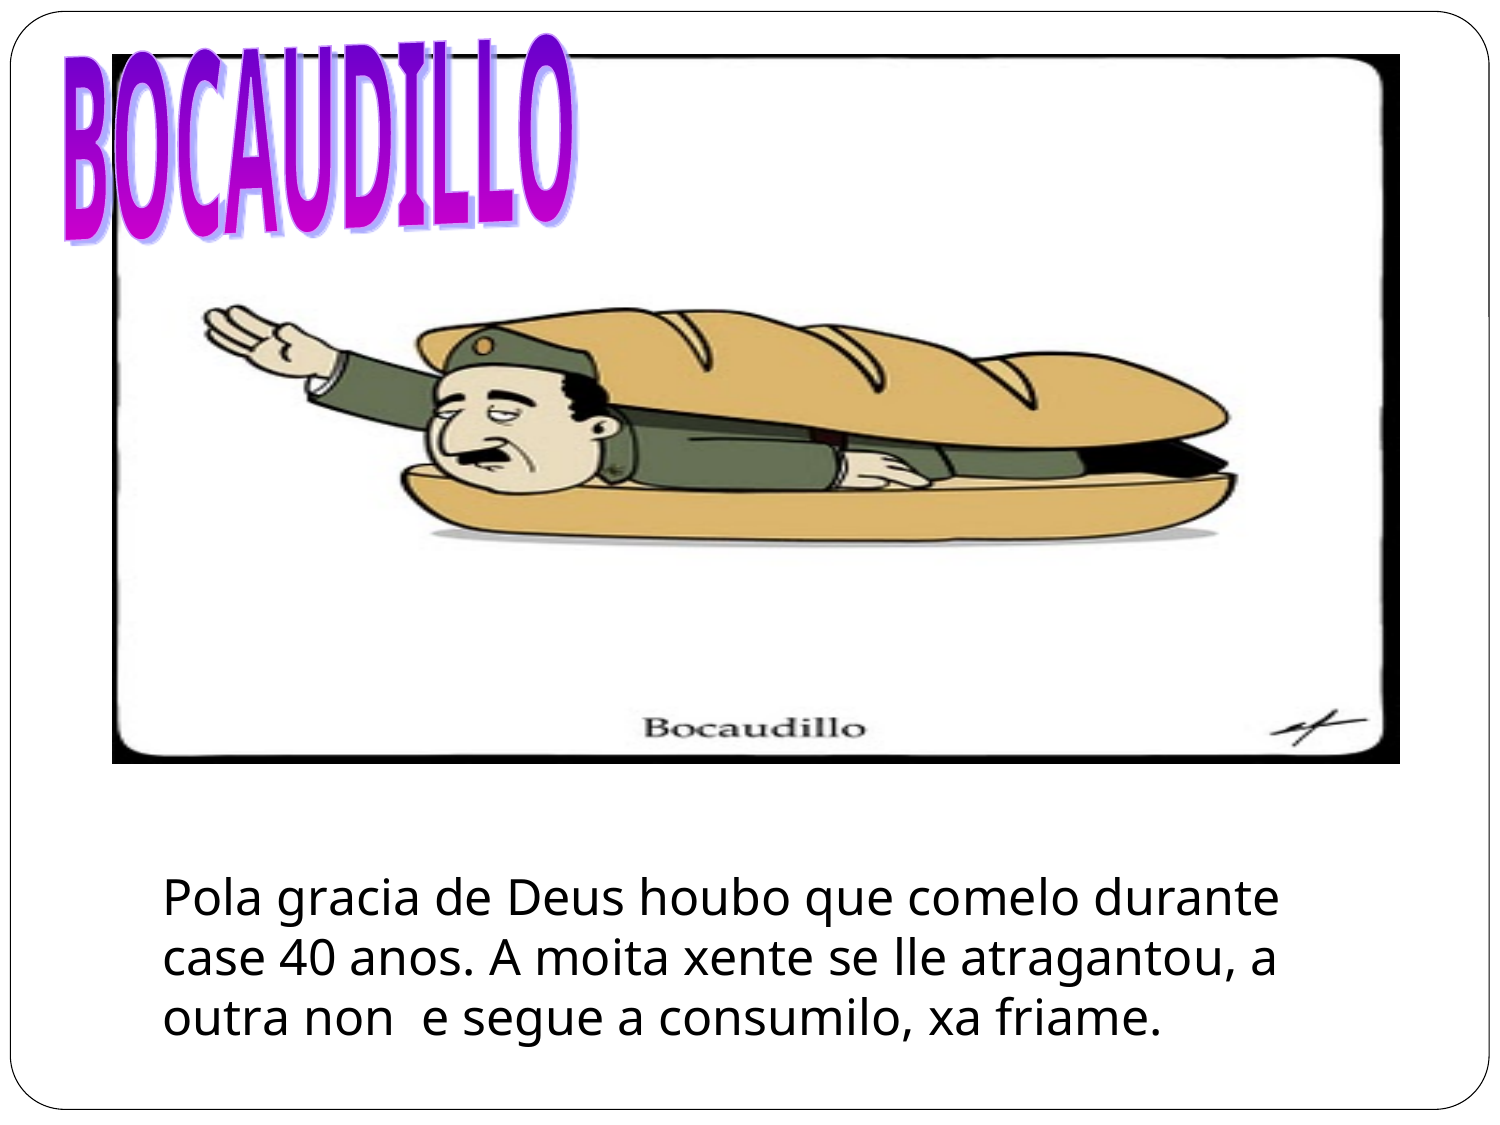

BOCAUDILLO
Pola gracia de Deus houbo que comelo durante case 40 anos. A moita xente se lle atragantou, a outra non e segue a consumilo, xa friame.